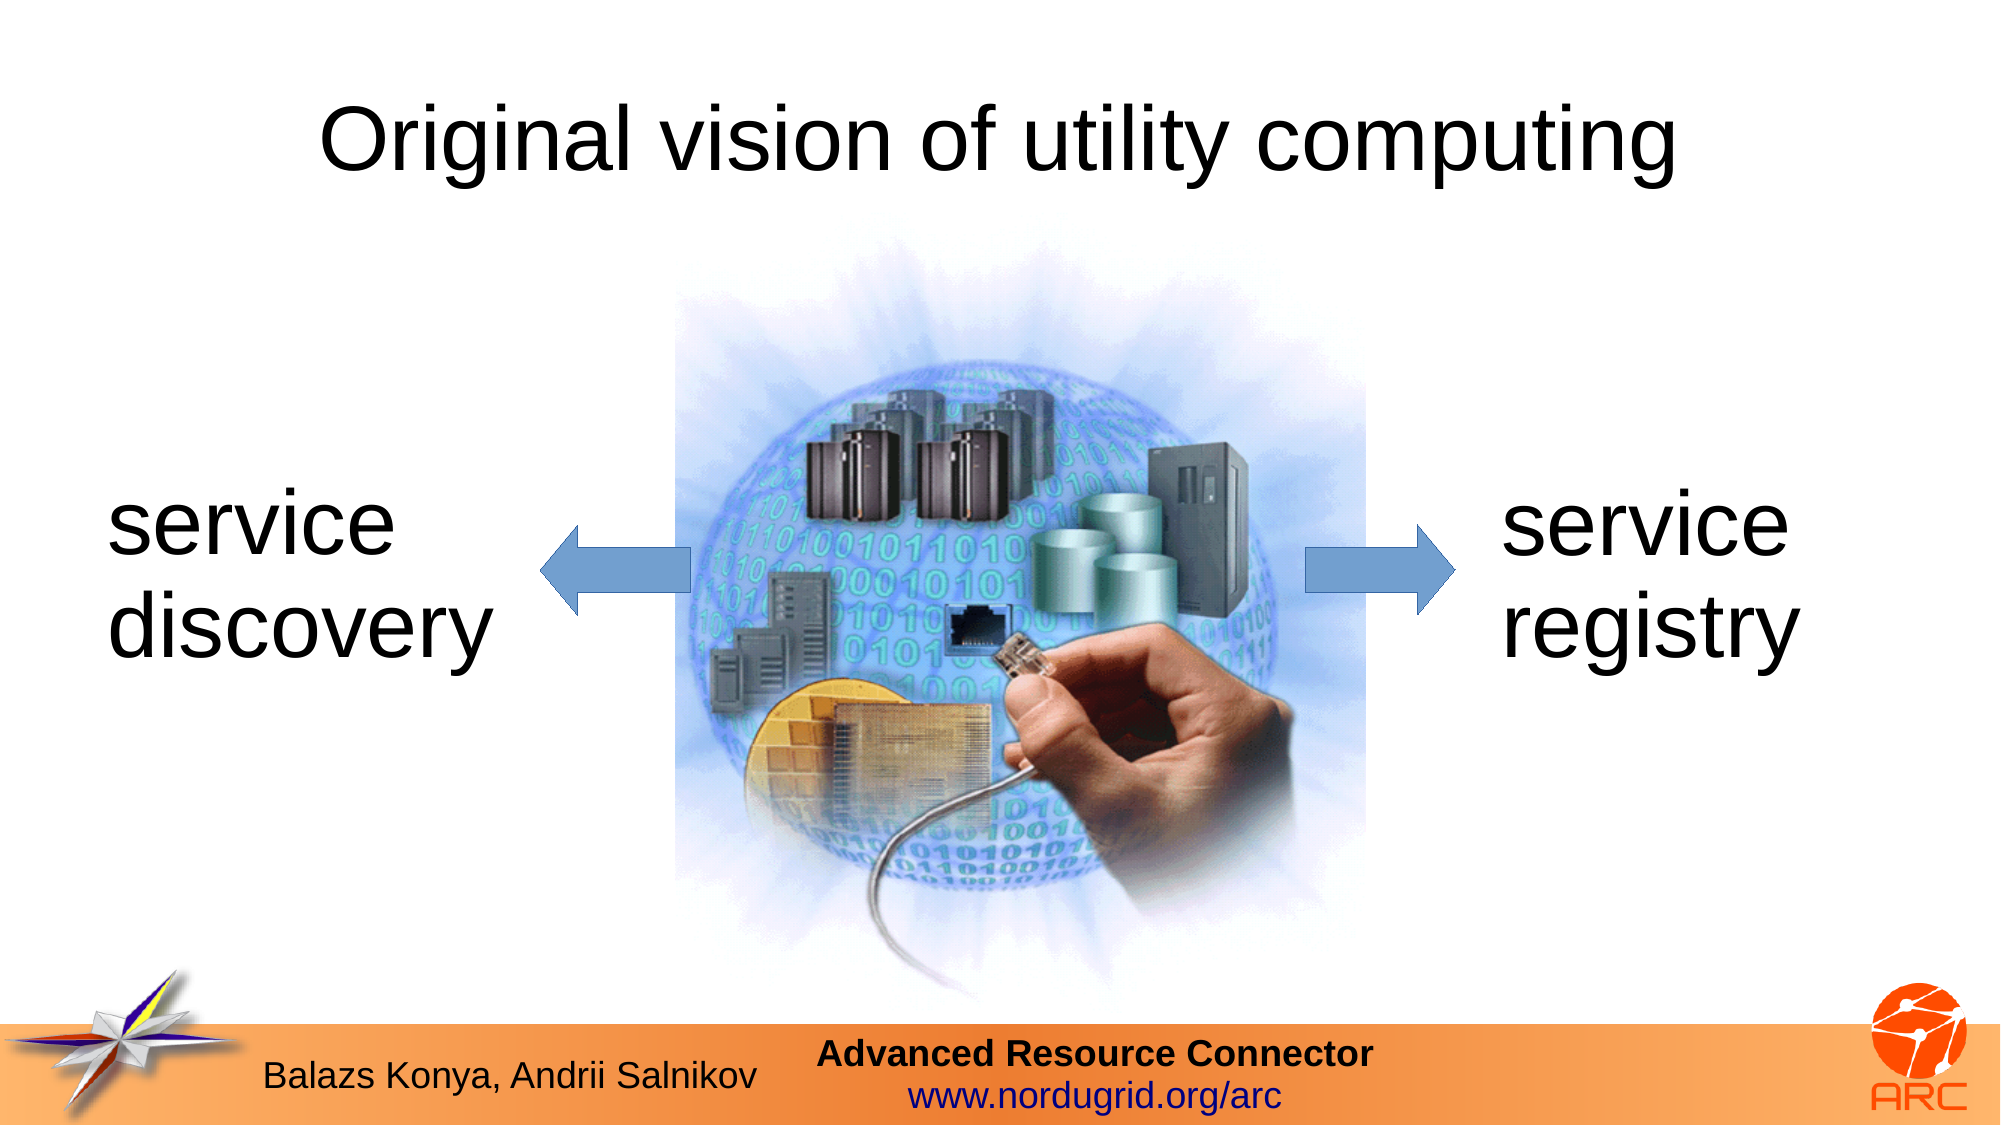

# Original vision of utility computing
service
discovery
service
registry
Balazs Konya, Andrii Salnikov